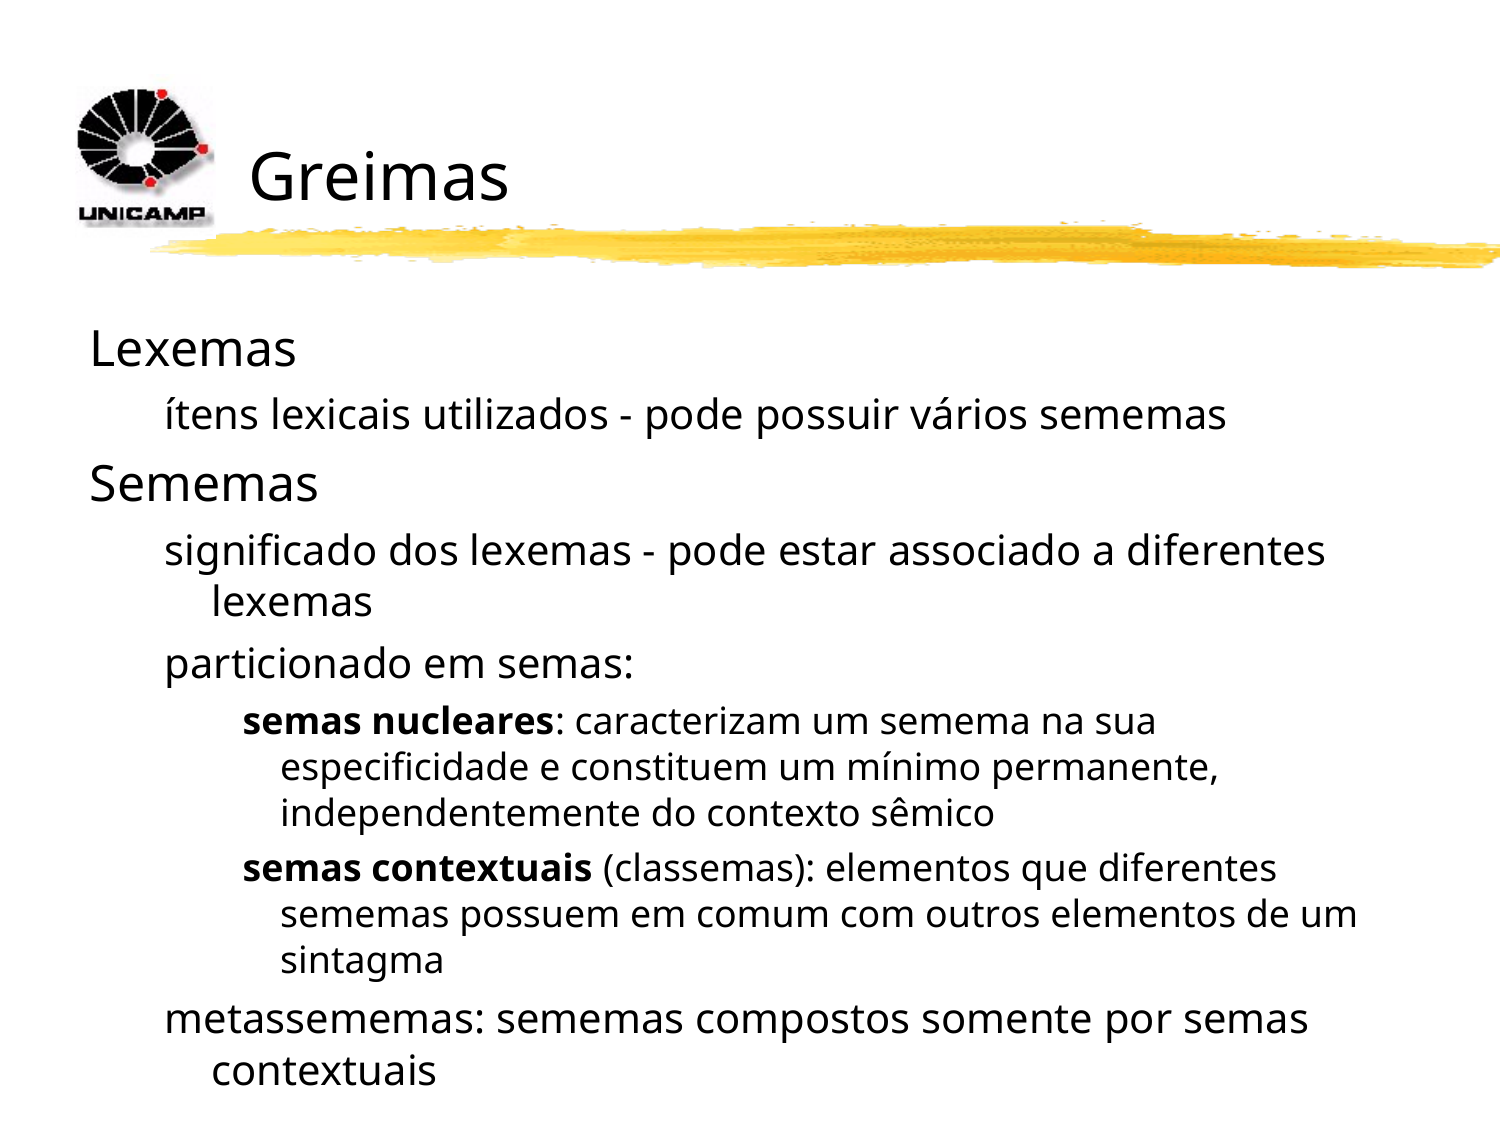

# Greimas
Lexemas
ítens lexicais utilizados - pode possuir vários sememas
Sememas
significado dos lexemas - pode estar associado a diferentes lexemas
particionado em semas:
semas nucleares: caracterizam um semema na sua especificidade e constituem um mínimo permanente, independentemente do contexto sêmico
semas contextuais (classemas): elementos que diferentes sememas possuem em comum com outros elementos de um sintagma
metassememas: sememas compostos somente por semas contextuais